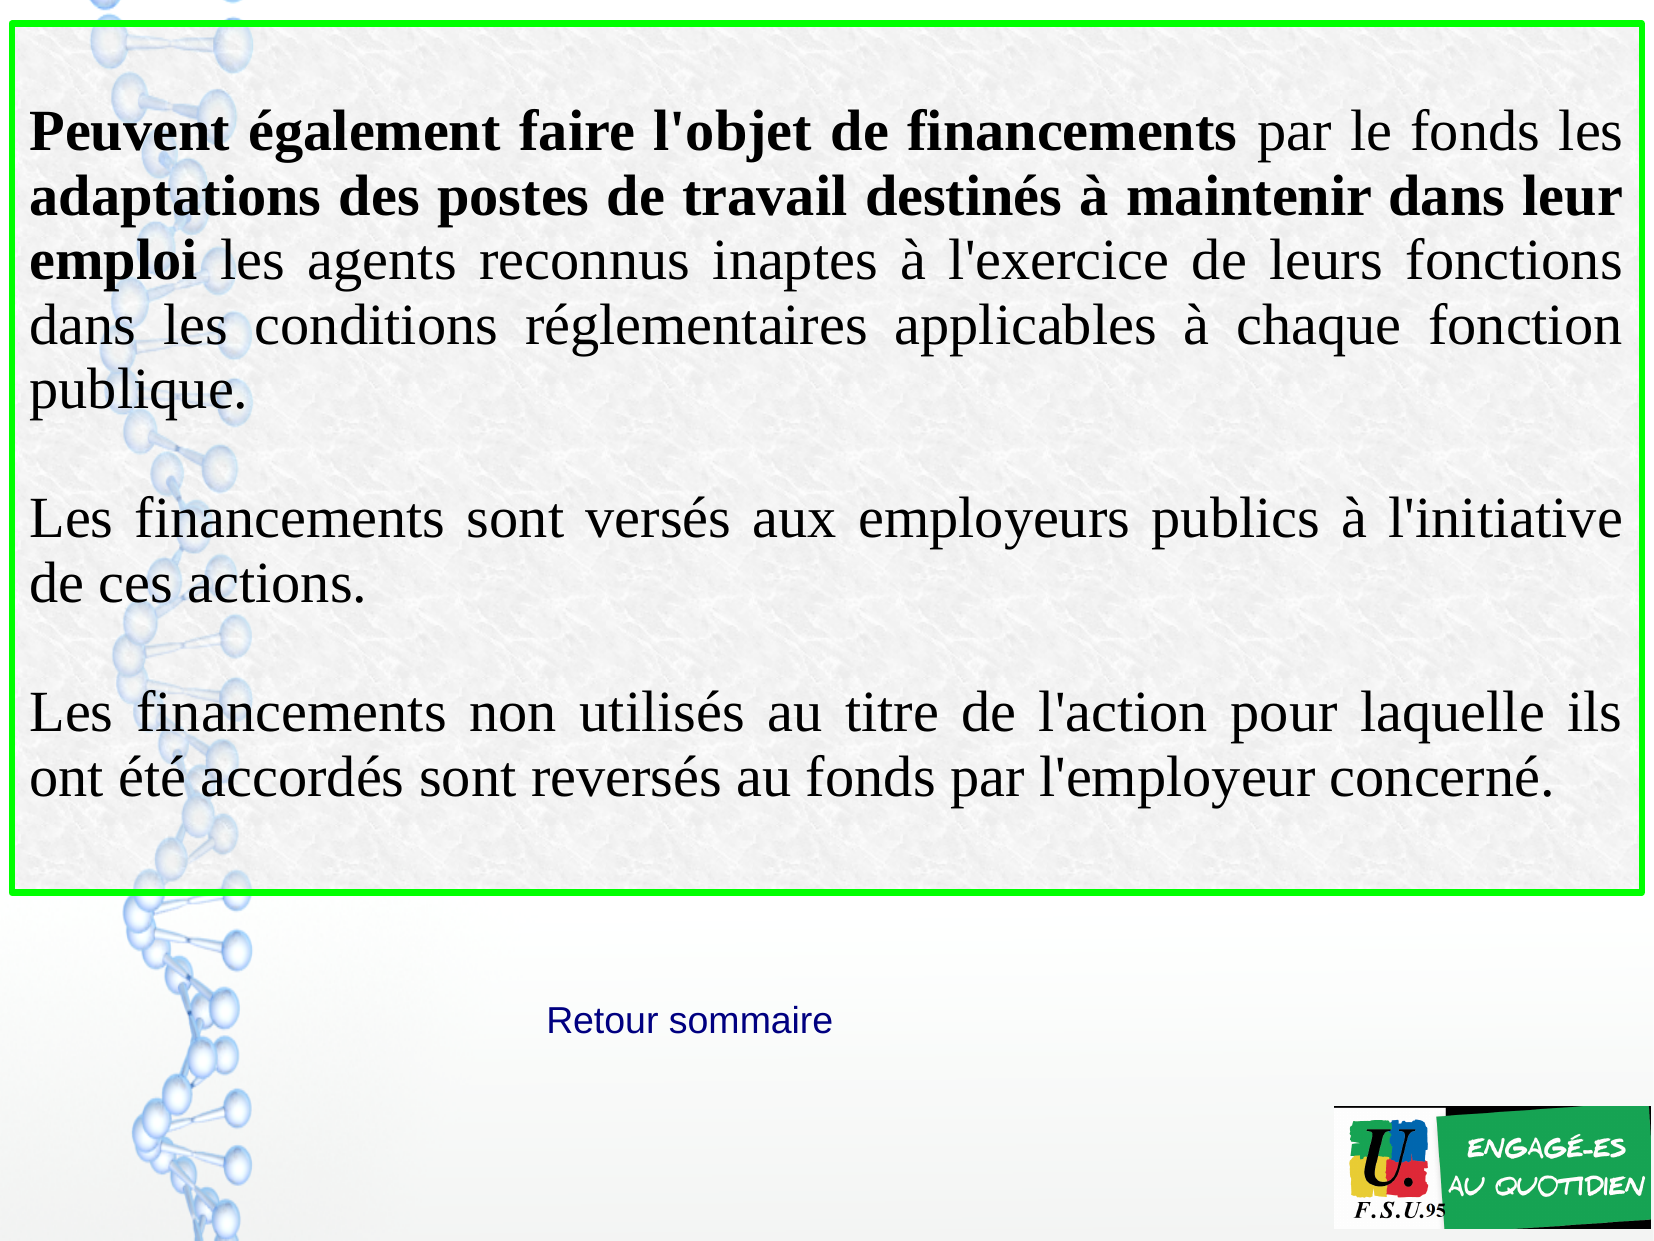

Peuvent également faire l'objet de financements par le fonds les adaptations des postes de travail destinés à maintenir dans leur emploi les agents reconnus inaptes à l'exercice de leurs fonctions dans les conditions réglementaires applicables à chaque fonction publique.
Les financements sont versés aux employeurs publics à l'initiative de ces actions.
Les financements non utilisés au titre de l'action pour laquelle ils ont été accordés sont reversés au fonds par l'employeur concerné.
Retour sommaire